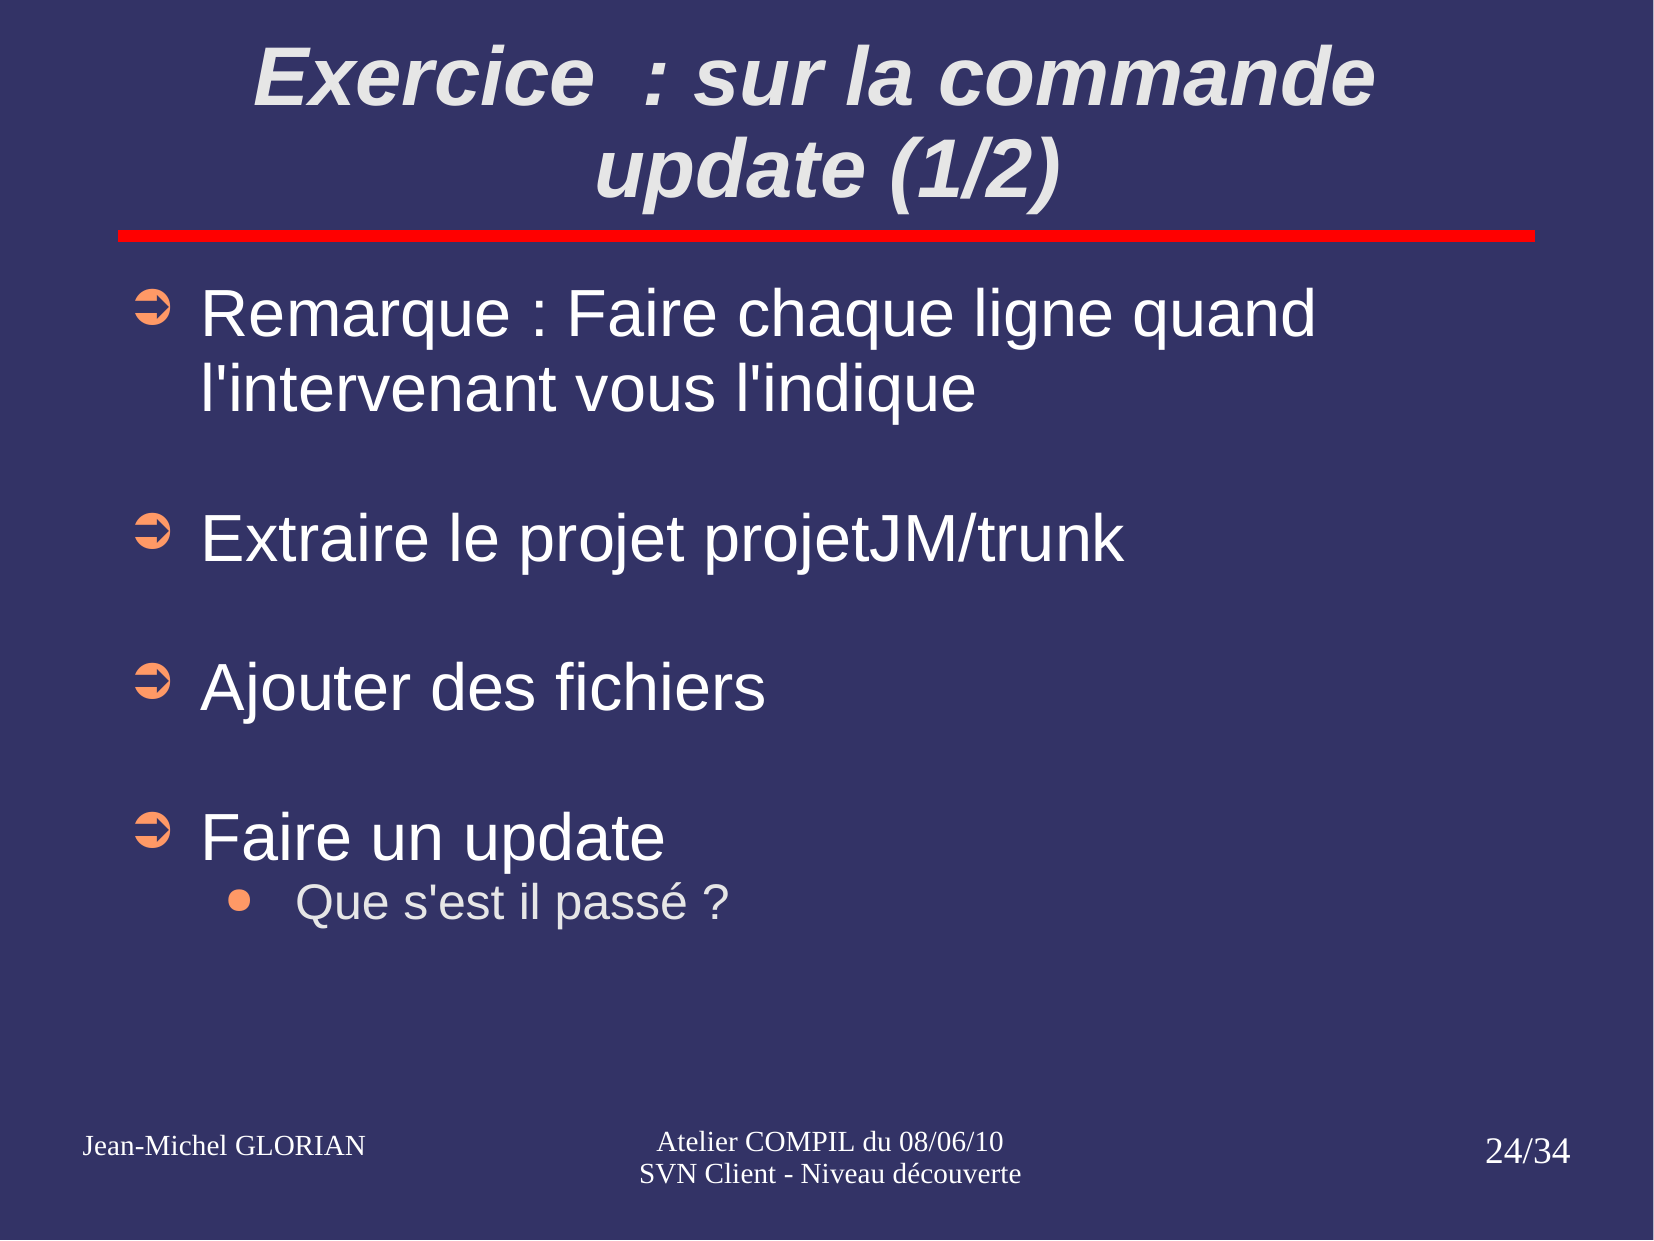

# Exercice : sur la commande update (1/2)
Remarque : Faire chaque ligne quand
l'intervenant vous l'indique
Extraire le projet projetJM/trunk
Ajouter des fichiers
Faire un update
Que s'est il passé ?